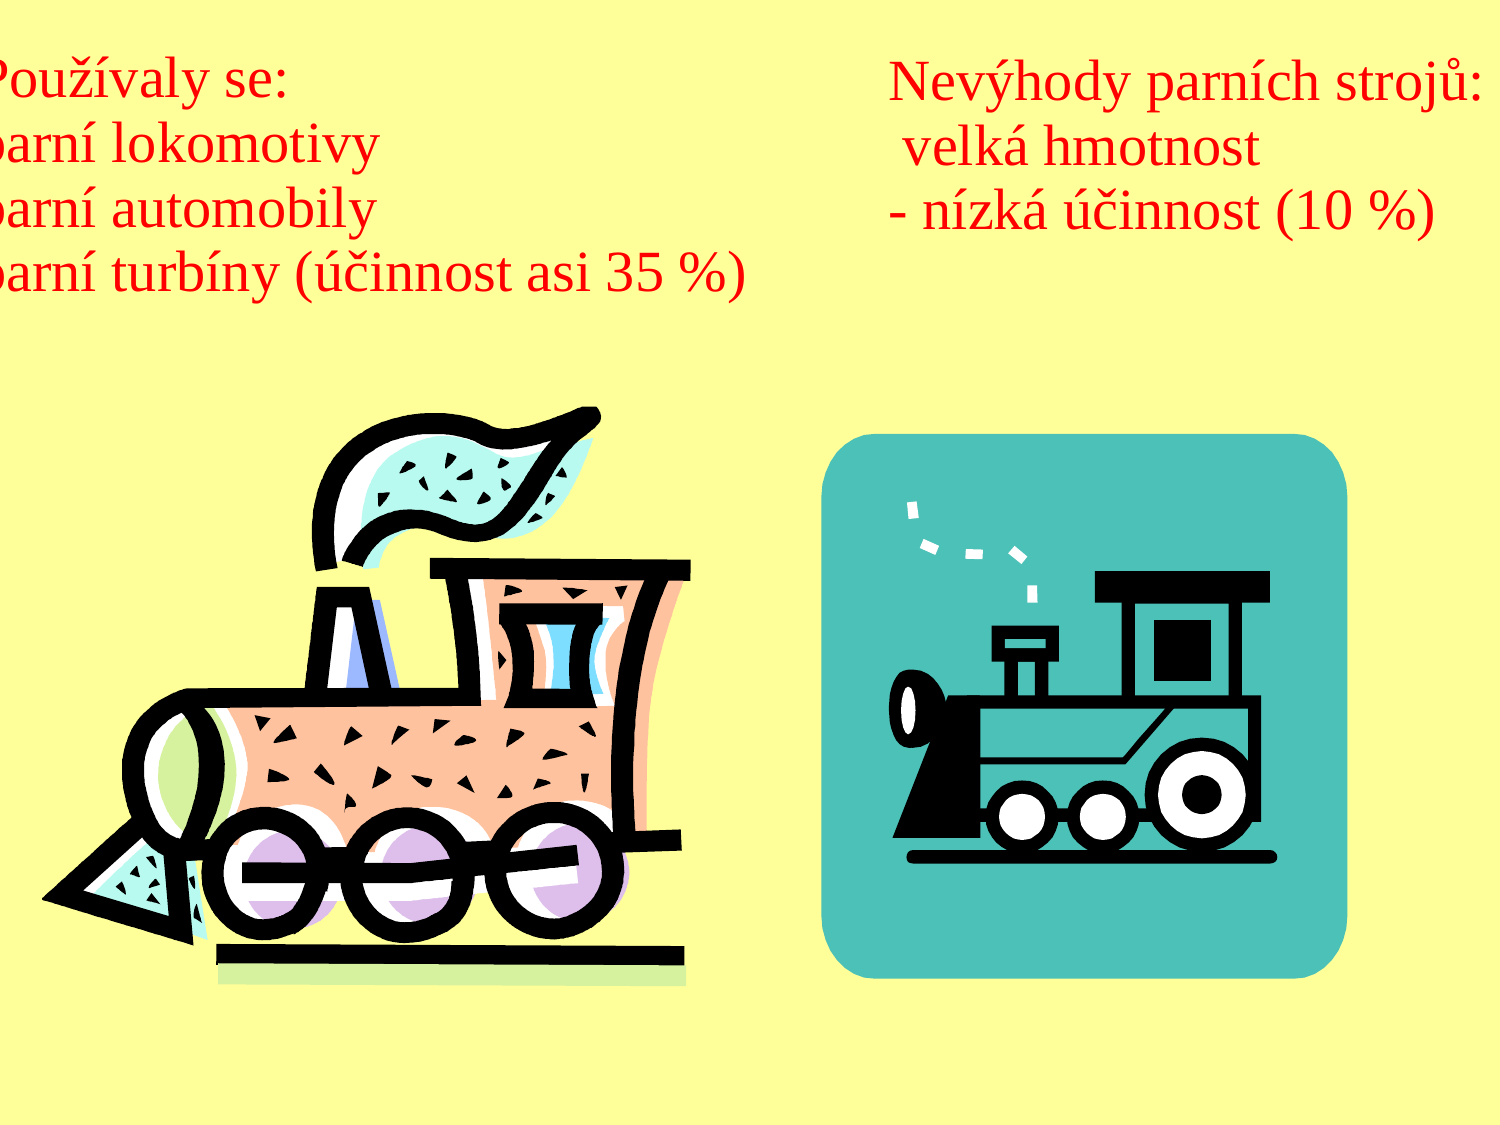

Používaly se:
parní lokomotivy
parní automobily
parní turbíny (účinnost asi 35 %)
Nevýhody parních strojů:
 velká hmotnost
- nízká účinnost (10 %)